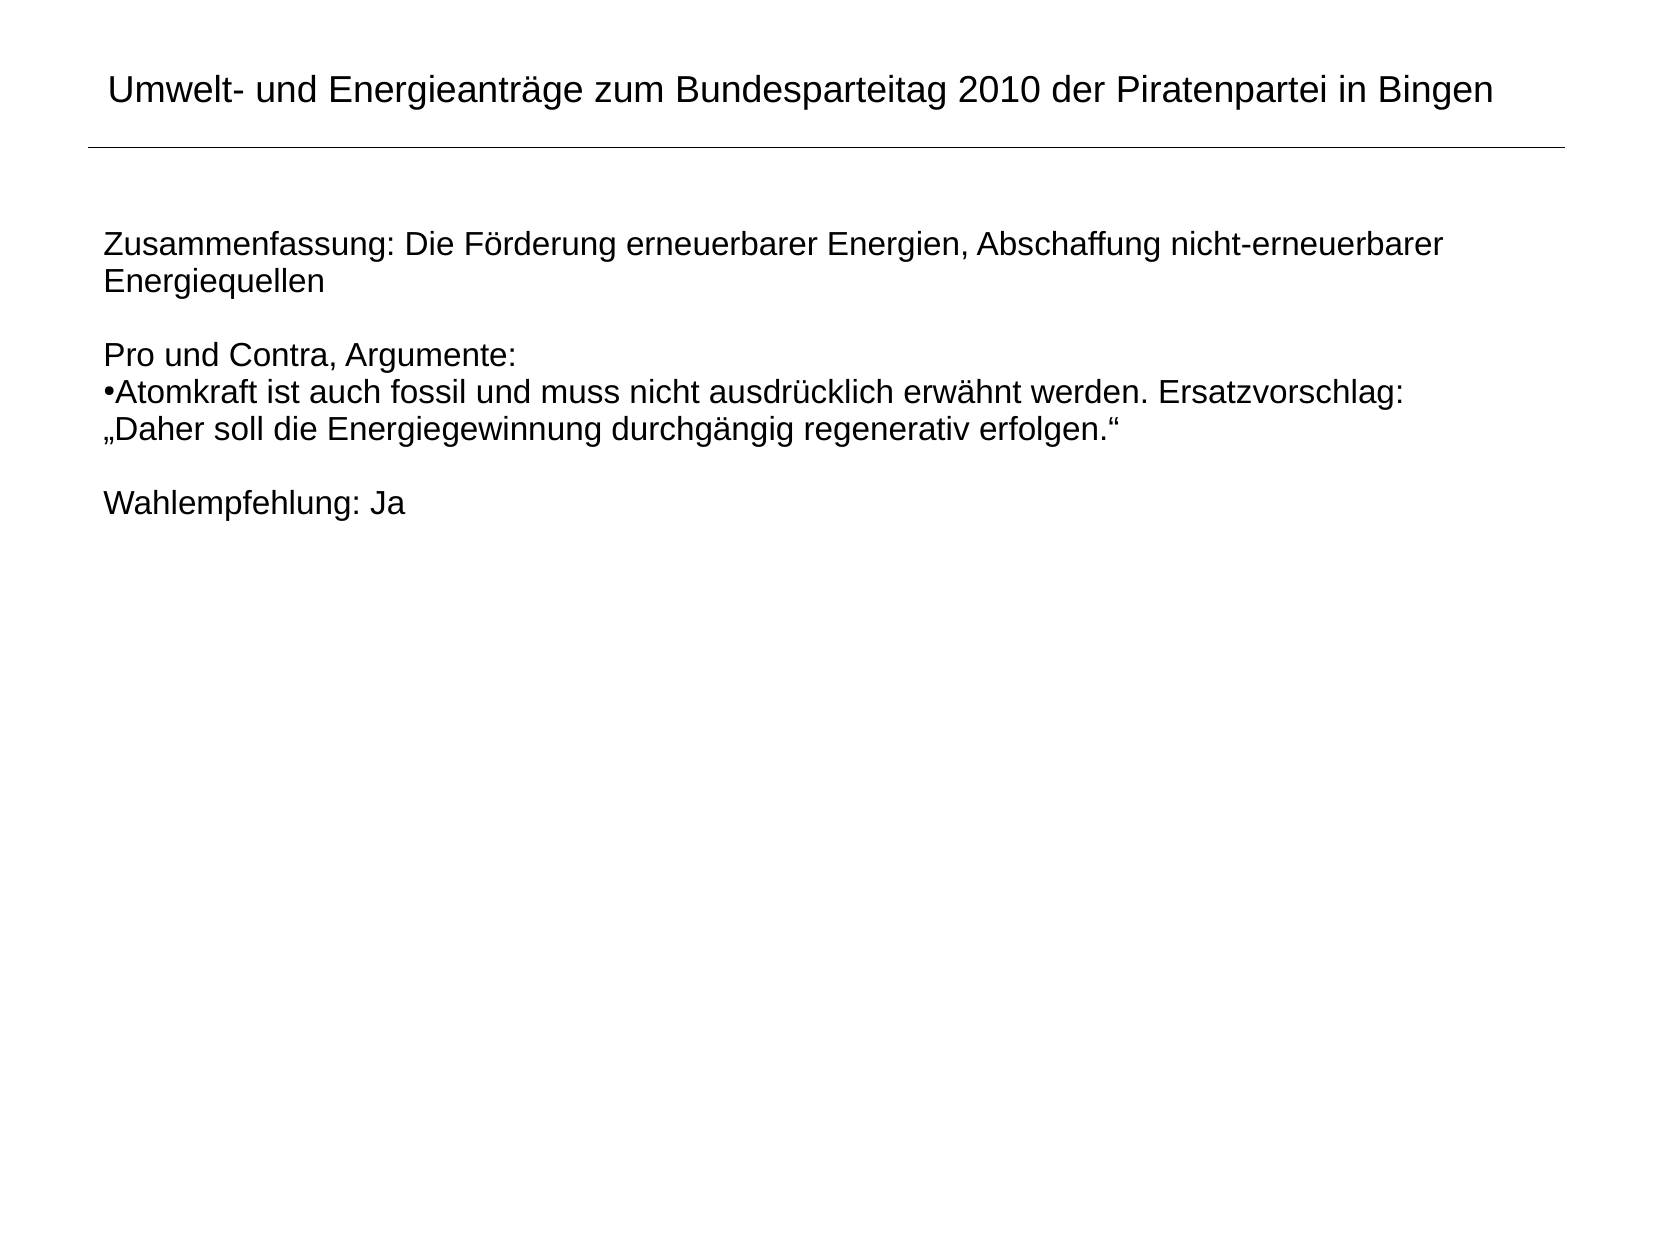

Zusammenfassung: Die Förderung erneuerbarer Energien, Abschaffung nicht-erneuerbarer Energiequellen
Pro und Contra, Argumente:
Atomkraft ist auch fossil und muss nicht ausdrücklich erwähnt werden. Ersatzvorschlag: „Daher soll die Energiegewinnung durchgängig regenerativ erfolgen.“
Wahlempfehlung: Ja